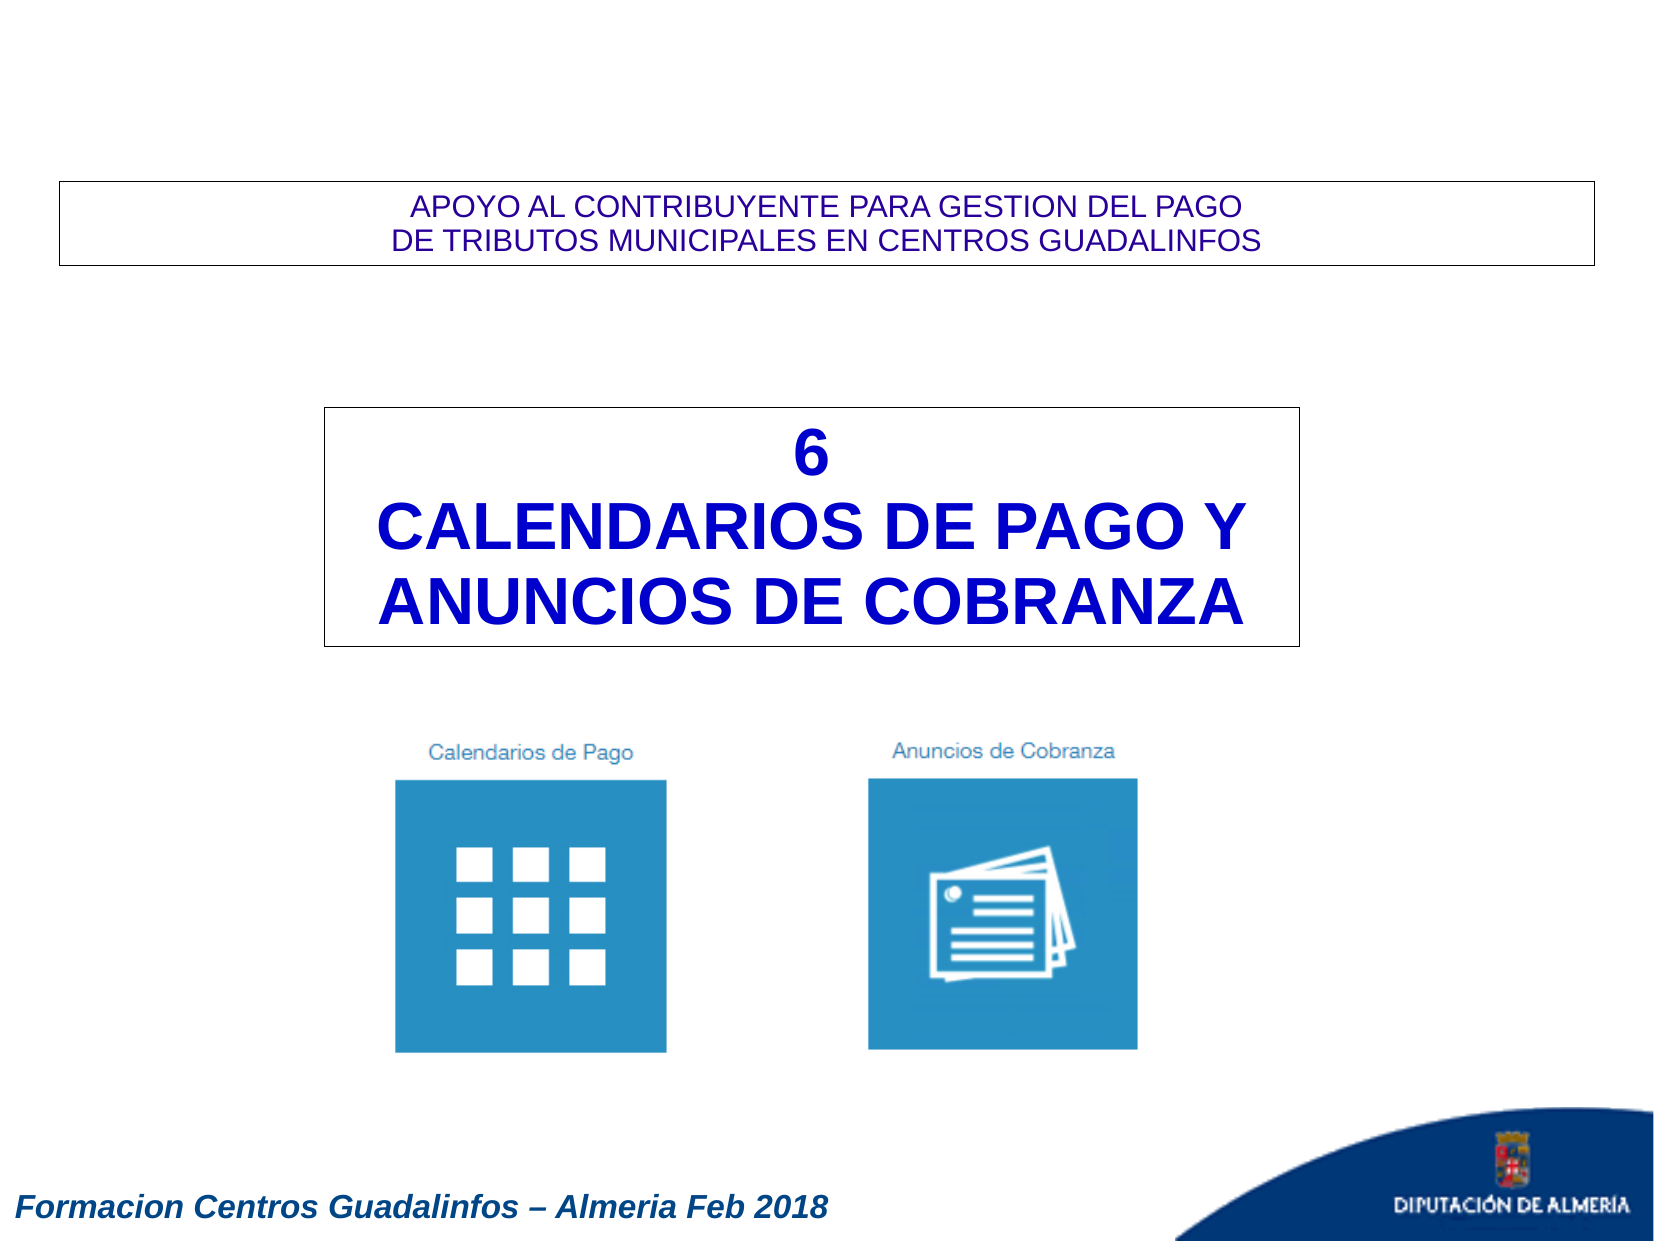

APOYO AL CONTRIBUYENTE PARA GESTION DEL PAGO
DE TRIBUTOS MUNICIPALES EN CENTROS GUADALINFOS
6
CALENDARIOS DE PAGO Y ANUNCIOS DE COBRANZA
Formacion Centros Guadalinfos – Almeria Feb 2018